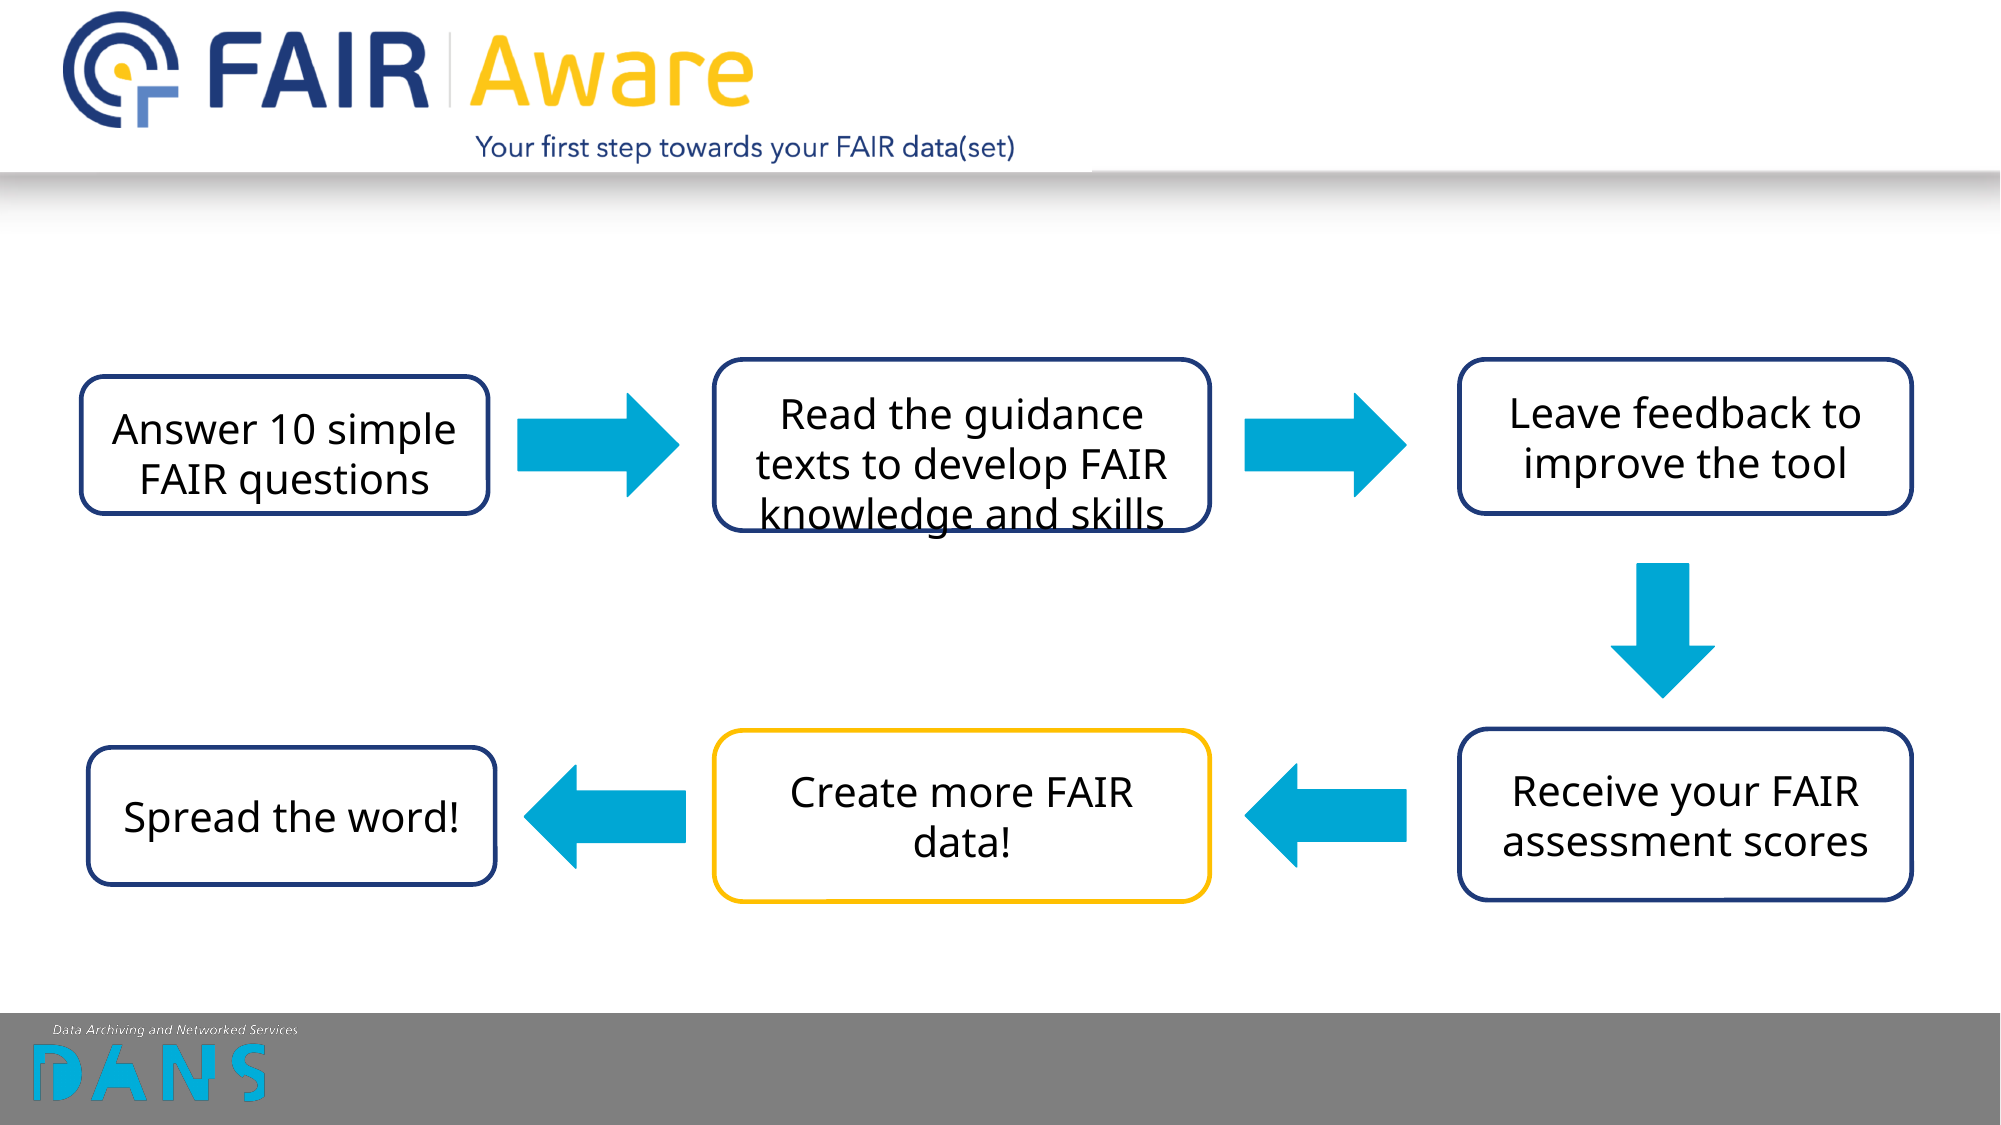

# The process
Read the guidance texts to develop FAIR knowledge and skills
Leave feedback to improve the tool
Answer 10 simple FAIR questions
Receive your FAIR assessment scores
Create more FAIR data!
Spread the word!